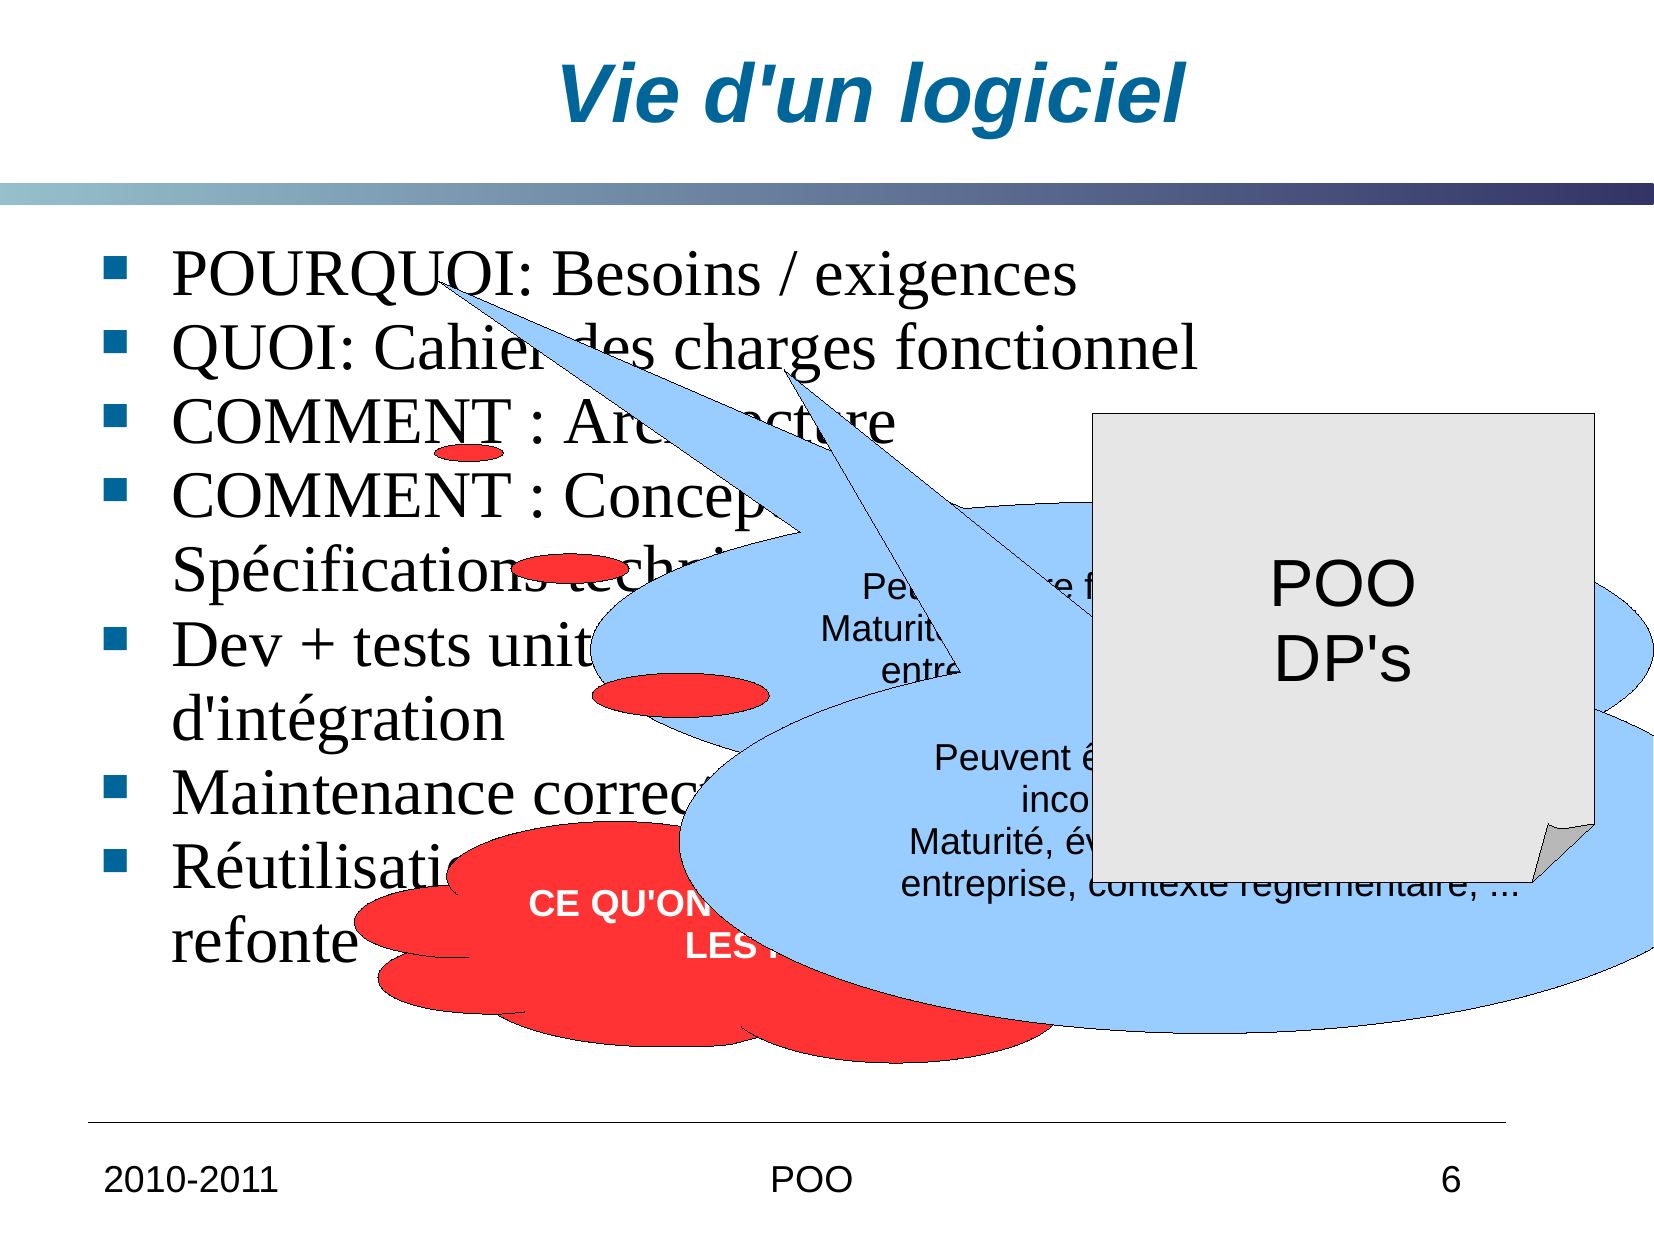

# Vie d'un logiciel
POURQUOI: Besoins / exigences
QUOI: Cahier des charges fonctionnel
COMMENT : Architecture
COMMENT : Conception, Spécifications techniques
Dev + tests unitaires, + tests d'intégration
Maintenance corrective / évolutive
Réutilisation / évolutions majeures / refonte
POO
DP's
Peuvent être flous, et changer !
Maturité, évolution marché, contexte entreprise, réorganisation, …
Peuvent être imprécis, irréalistes, incomplet, et changer !
Maturité, évolution marché, contexte entreprise, contexte réglementaire, ...
CE QU'ON NE VEUT PAS CHANGER
LES FONDATIONS